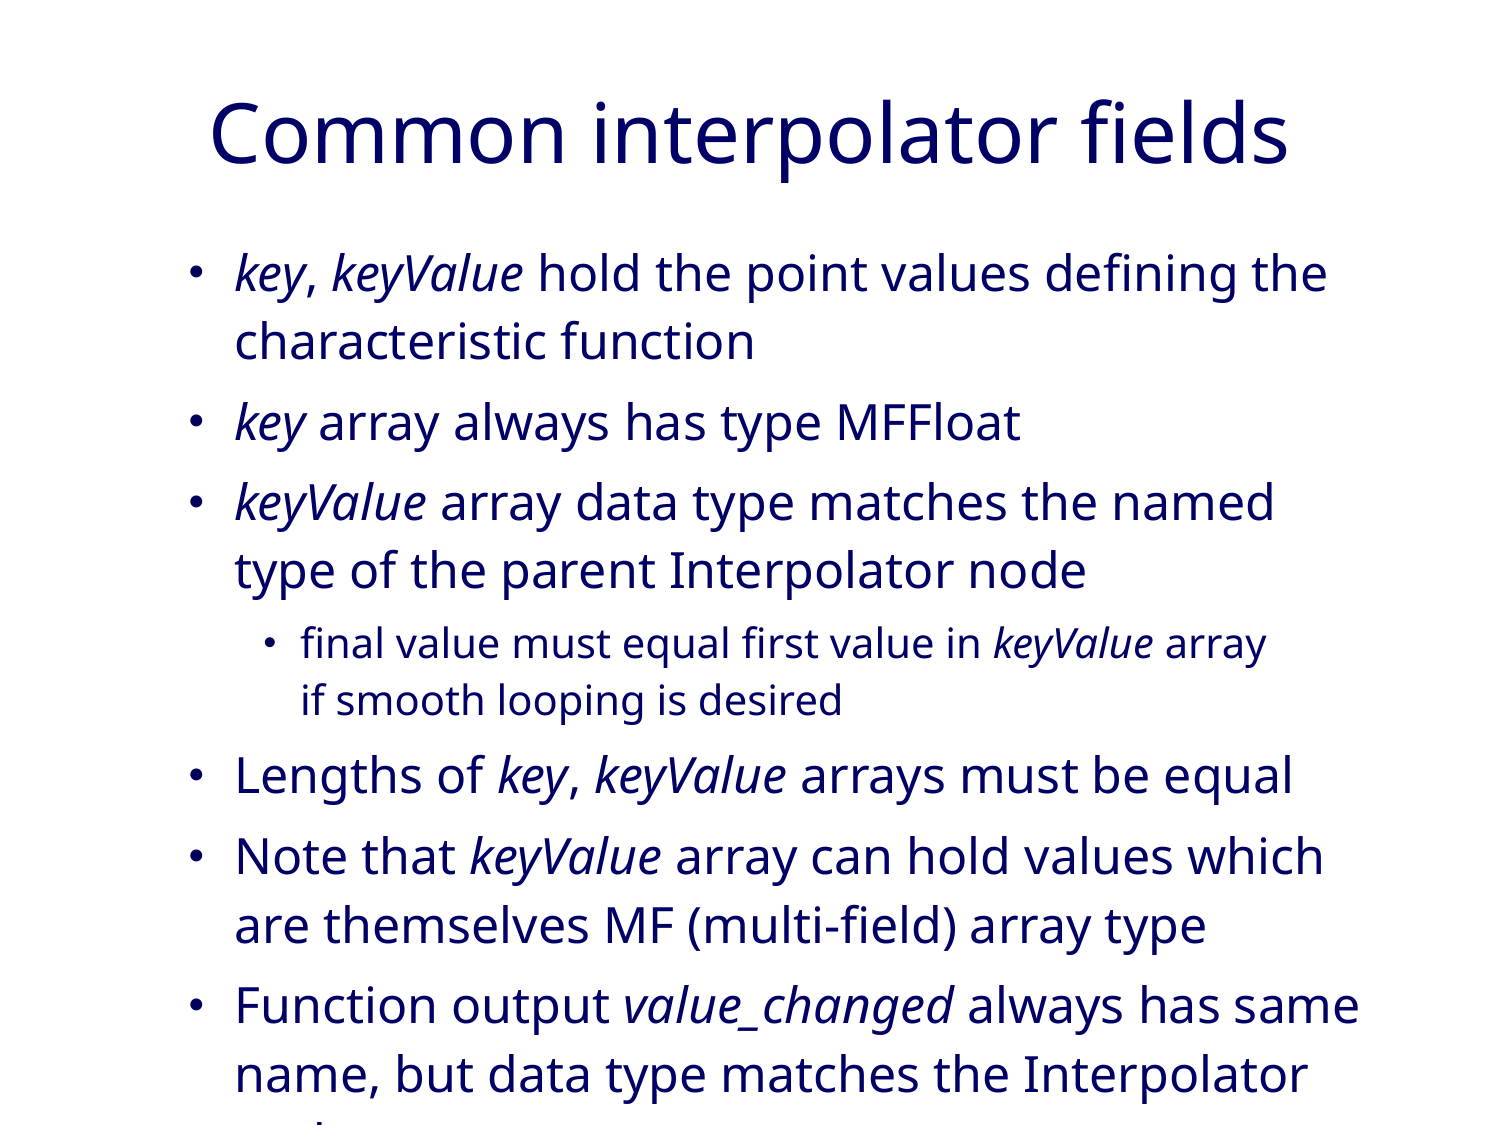

# Common interpolator fields
key, keyValue hold the point values defining the characteristic function
key array always has type MFFloat
keyValue array data type matches the named type of the parent Interpolator node
final value must equal first value in keyValue array if smooth looping is desired
Lengths of key, keyValue arrays must be equal
Note that keyValue array can hold values which are themselves MF (multi-field) array type
Function output value_changed always has same name, but data type matches the Interpolator node